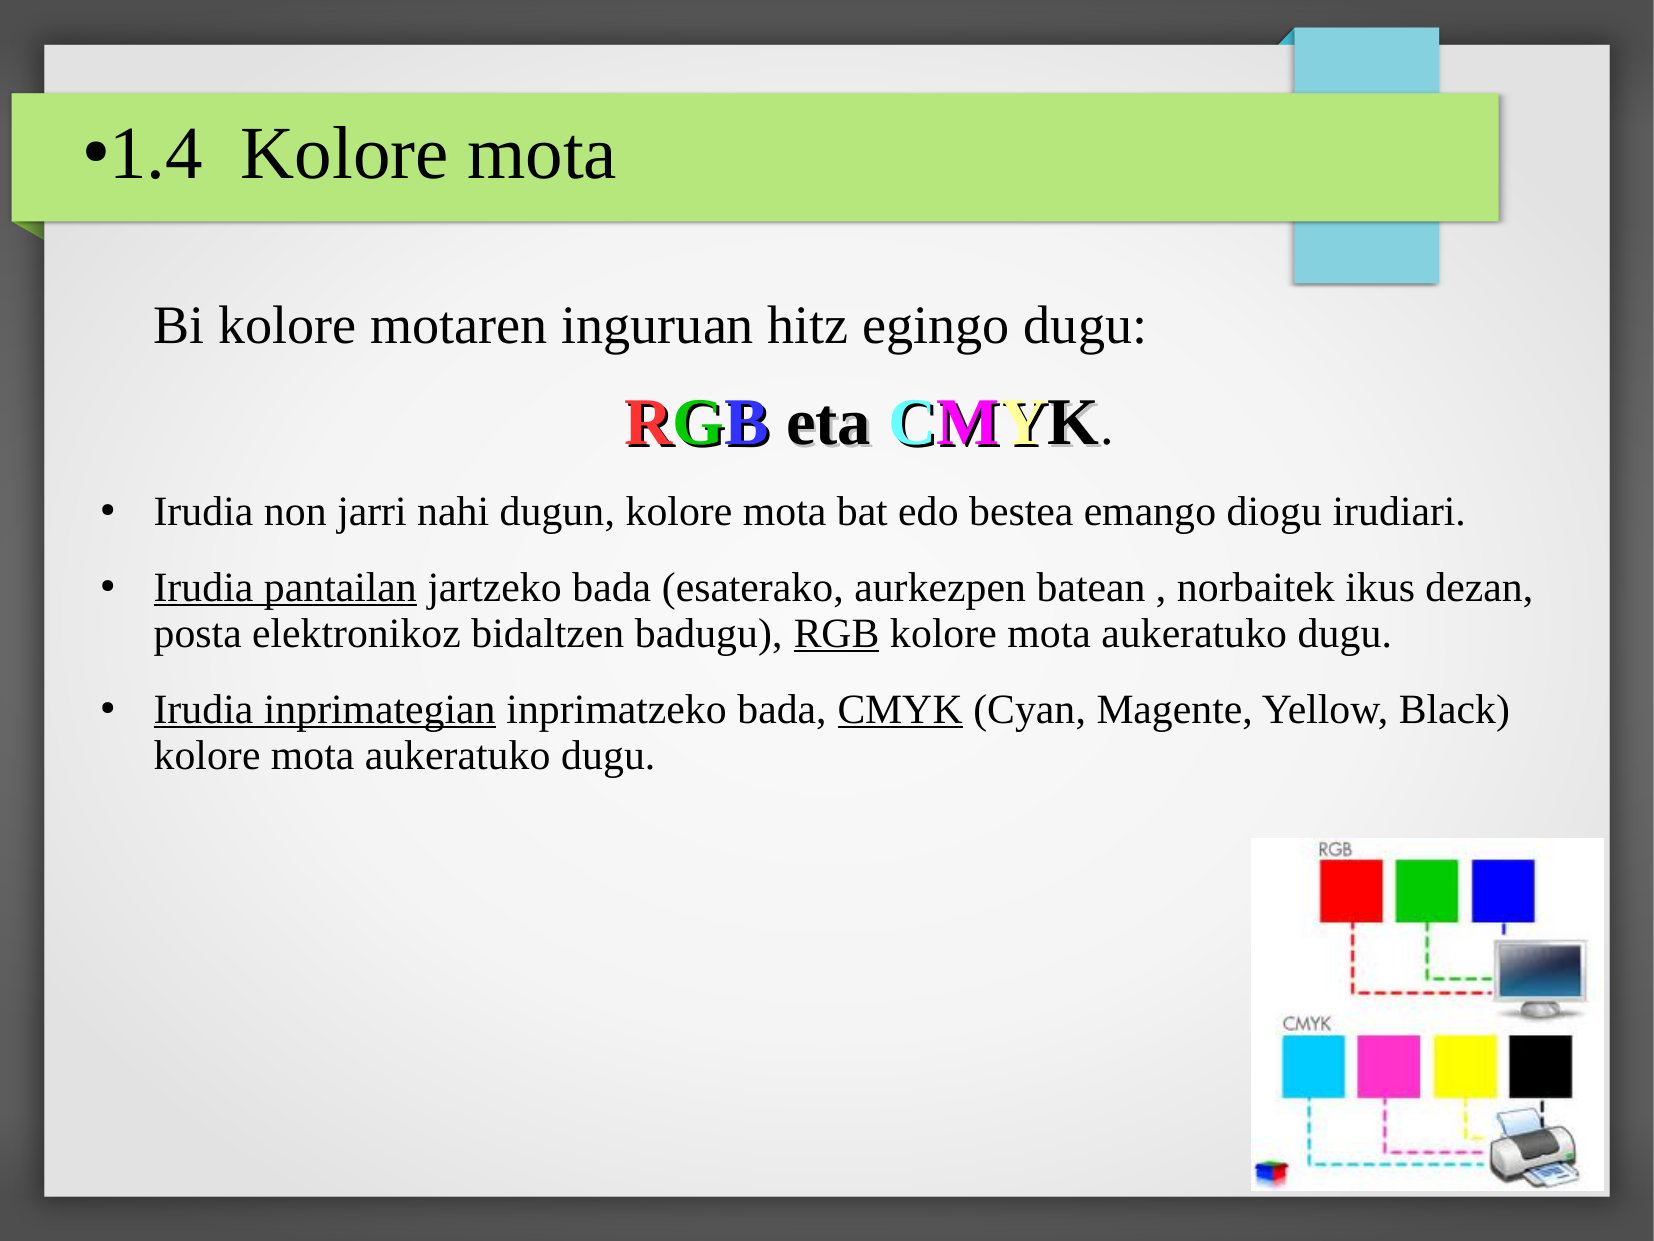

1.4 Kolore mota
# Bi kolore motaren inguruan hitz egingo dugu:
 RGB eta CMYK.
Irudia non jarri nahi dugun, kolore mota bat edo bestea emango diogu irudiari.
Irudia pantailan jartzeko bada (esaterako, aurkezpen batean , norbaitek ikus dezan, posta elektronikoz bidaltzen badugu), RGB kolore mota aukeratuko dugu.
Irudia inprimategian inprimatzeko bada, CMYK (Cyan, Magente, Yellow, Black) kolore mota aukeratuko dugu.